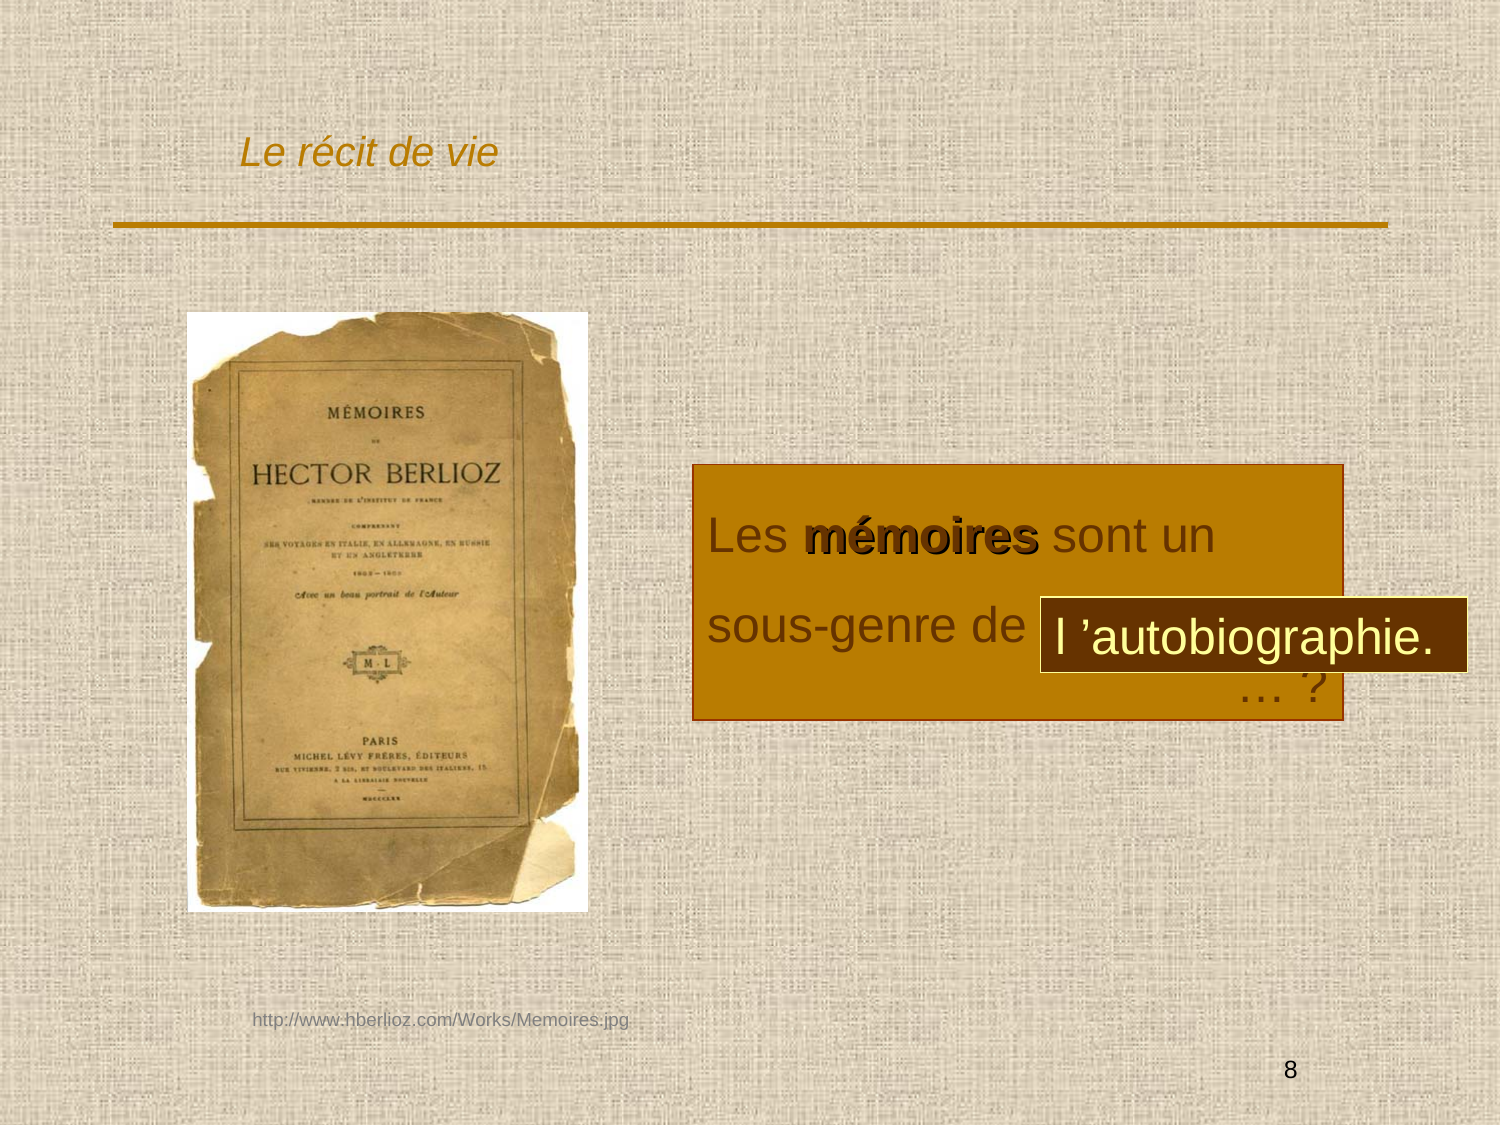

Le récit de vie
Les mémoires sont un sous-genre de
… ?
l ’autobiographie.
http://www.hberlioz.com/Works/Memoires.jpg
8